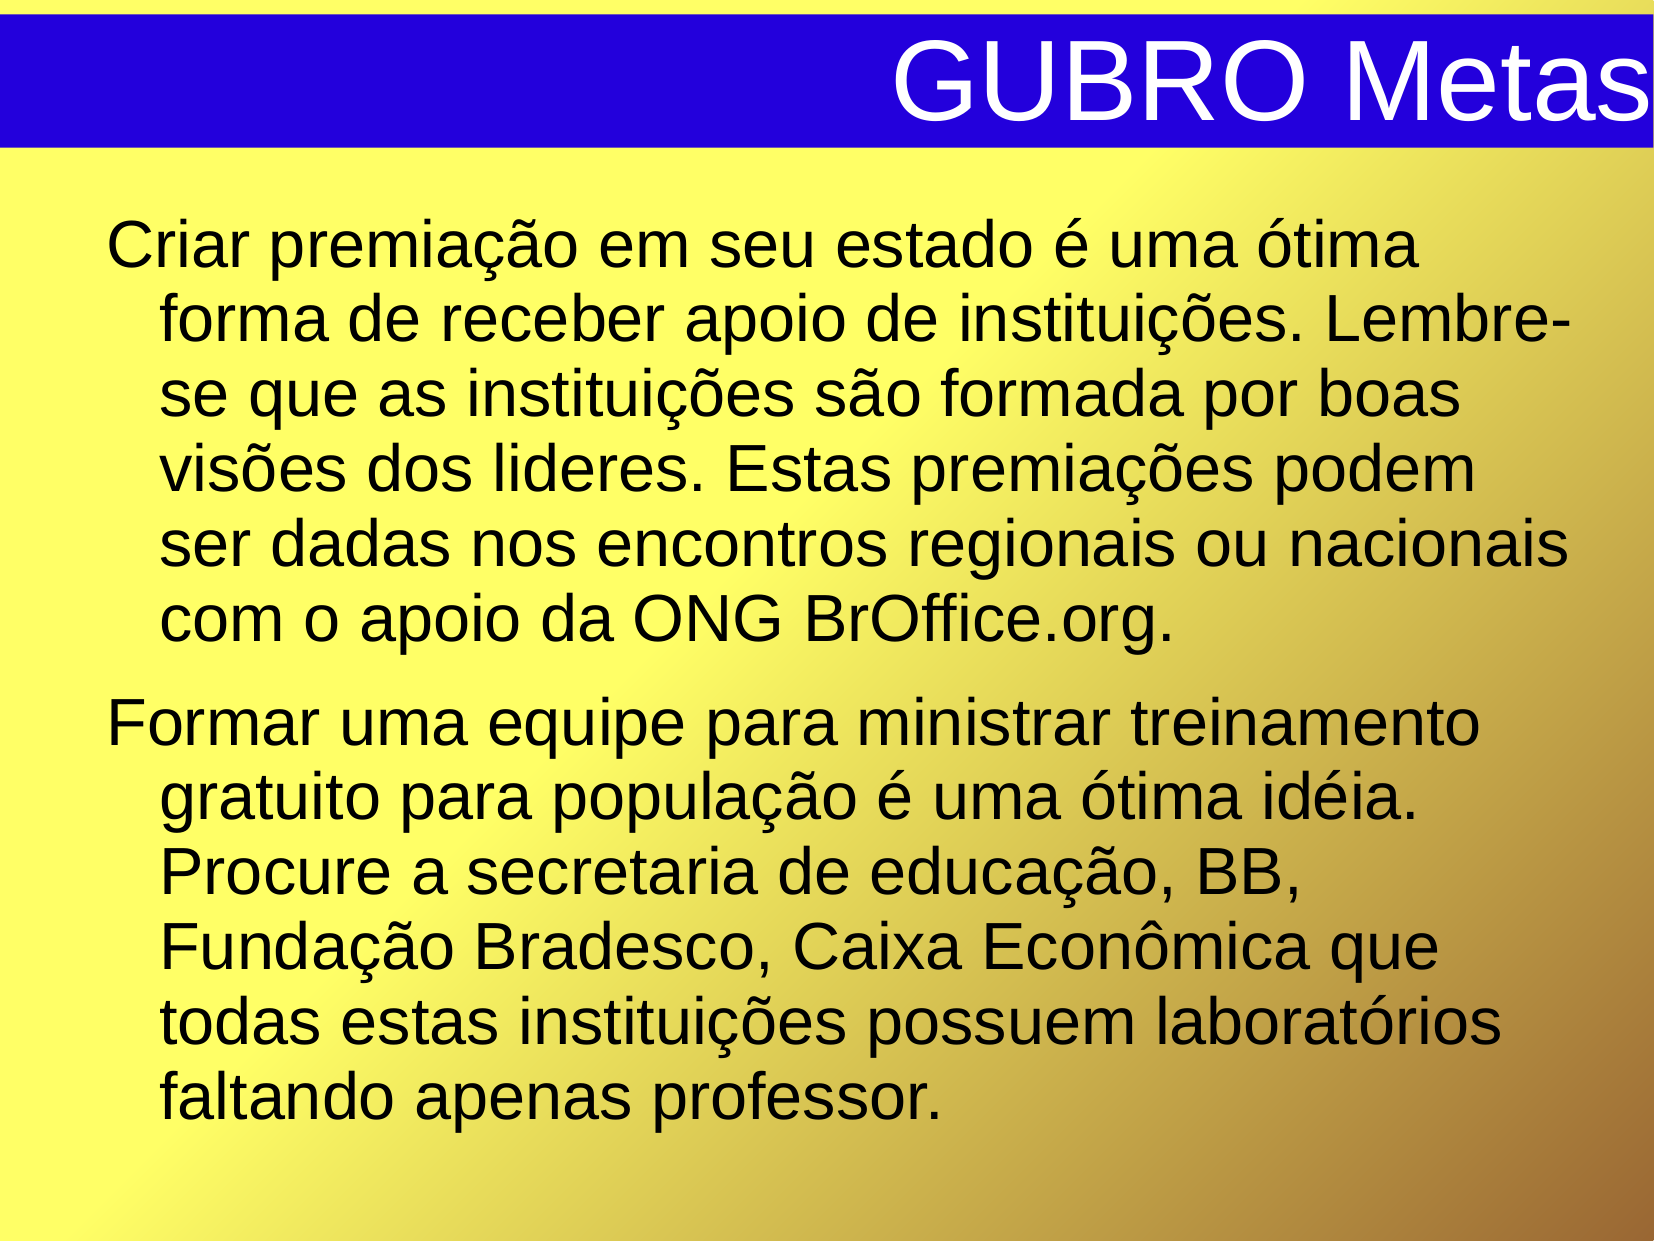

# GUBRO Metas
Criar premiação em seu estado é uma ótima forma de receber apoio de instituições. Lembre-se que as instituições são formada por boas visões dos lideres. Estas premiações podem ser dadas nos encontros regionais ou nacionais com o apoio da ONG BrOffice.org.
Formar uma equipe para ministrar treinamento gratuito para população é uma ótima idéia. Procure a secretaria de educação, BB, Fundação Bradesco, Caixa Econômica que todas estas instituições possuem laboratórios faltando apenas professor.